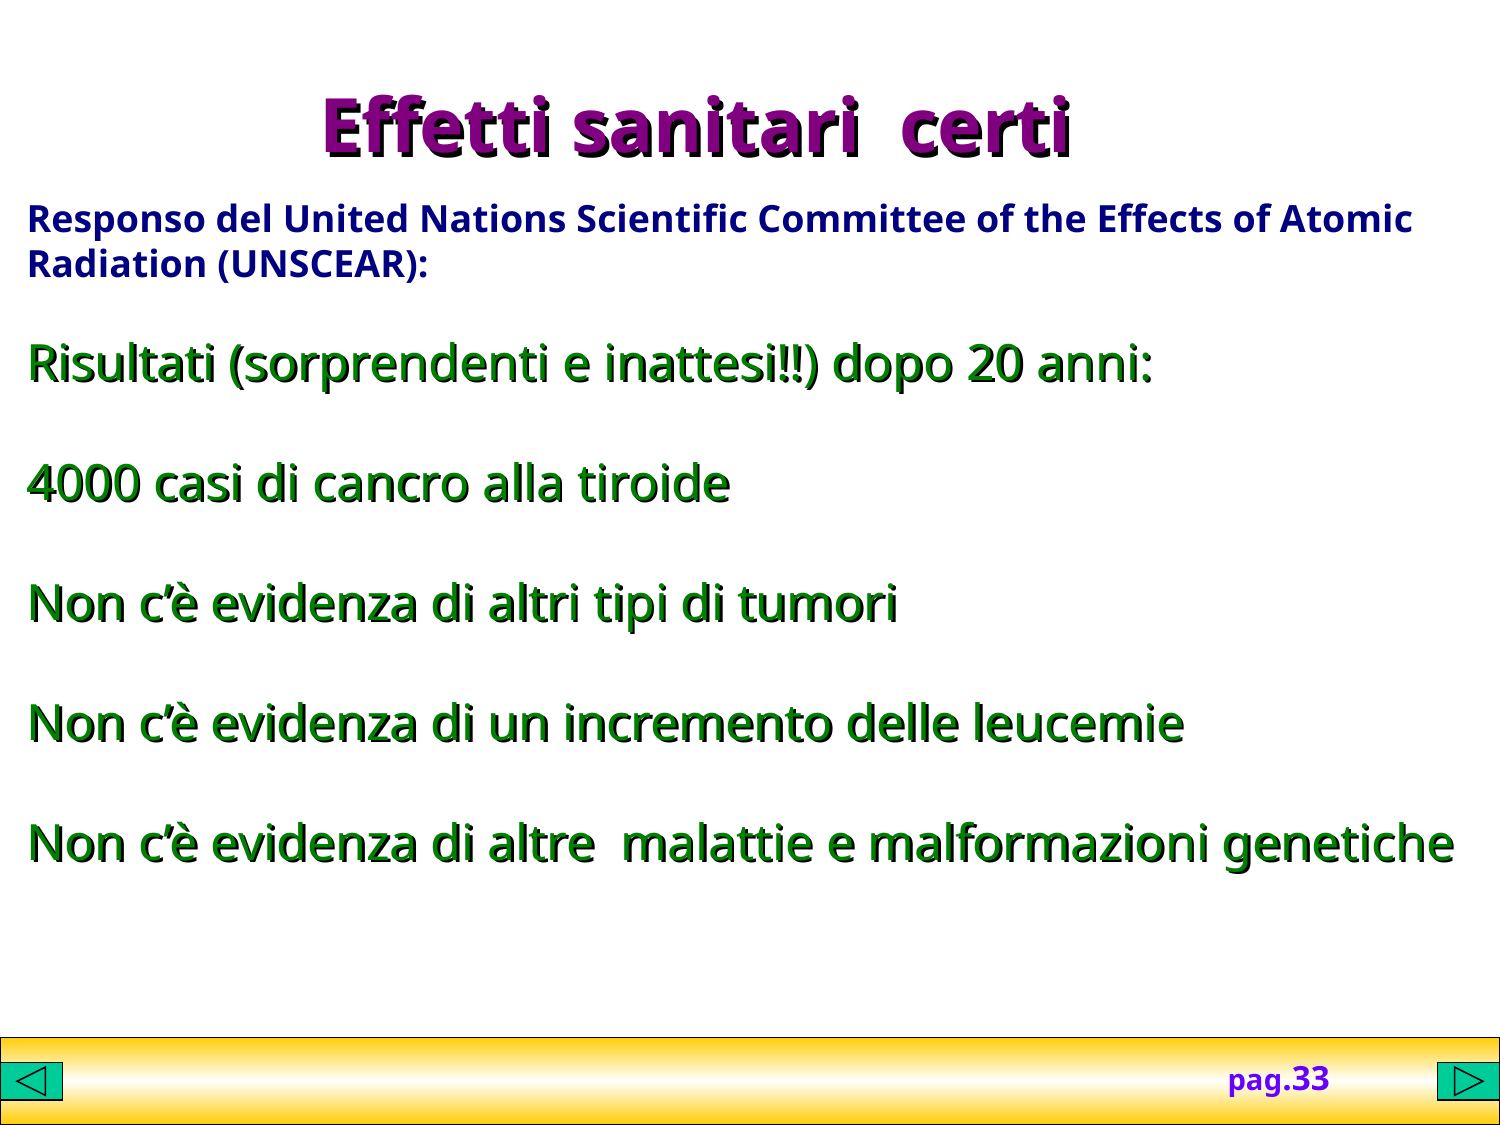

Effetti sanitari certi
Responso del United Nations Scientific Committee of the Effects of Atomic Radiation (UNSCEAR):
Risultati (sorprendenti e inattesi!!) dopo 20 anni:
4000 casi di cancro alla tiroide
Non c’è evidenza di altri tipi di tumori
Non c’è evidenza di un incremento delle leucemie
Non c’è evidenza di altre malattie e malformazioni genetiche
33